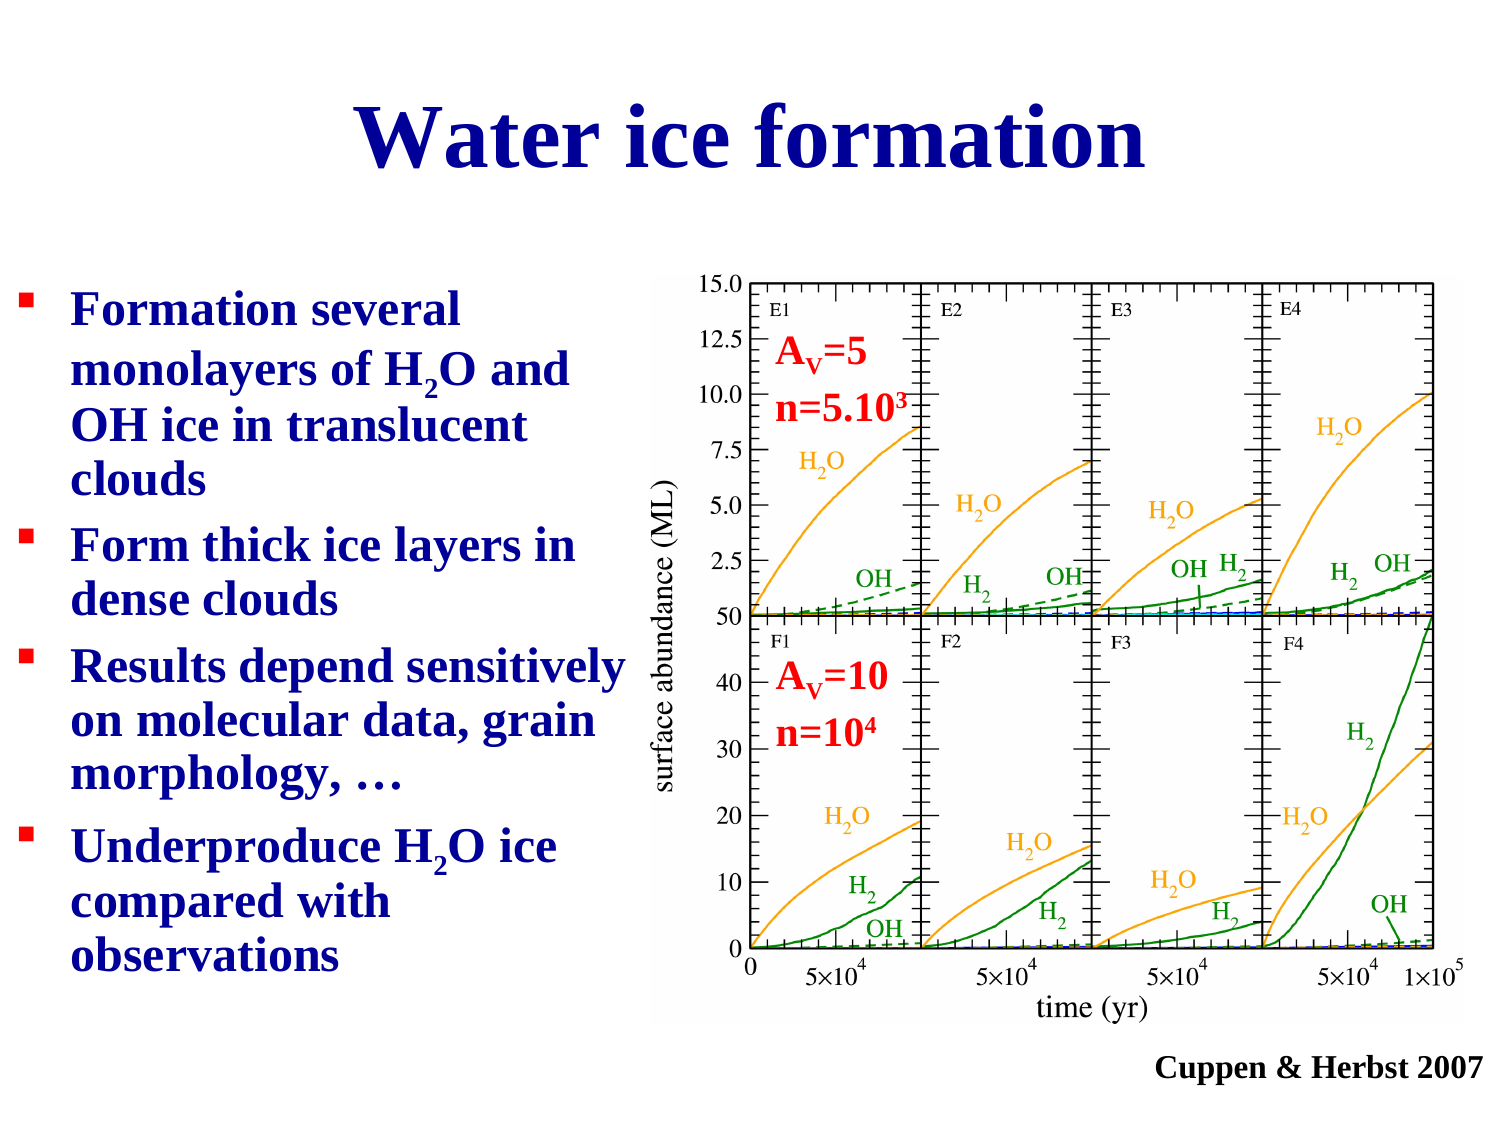

# Water ice formation
Formation several monolayers of H2O and OH ice in translucent clouds
Form thick ice layers in dense clouds
Results depend sensitively on molecular data, grain morphology, …
Underproduce H2O ice compared with observations
AV=5
n=5.103
AV=10
n=104
Cuppen & Herbst 2007